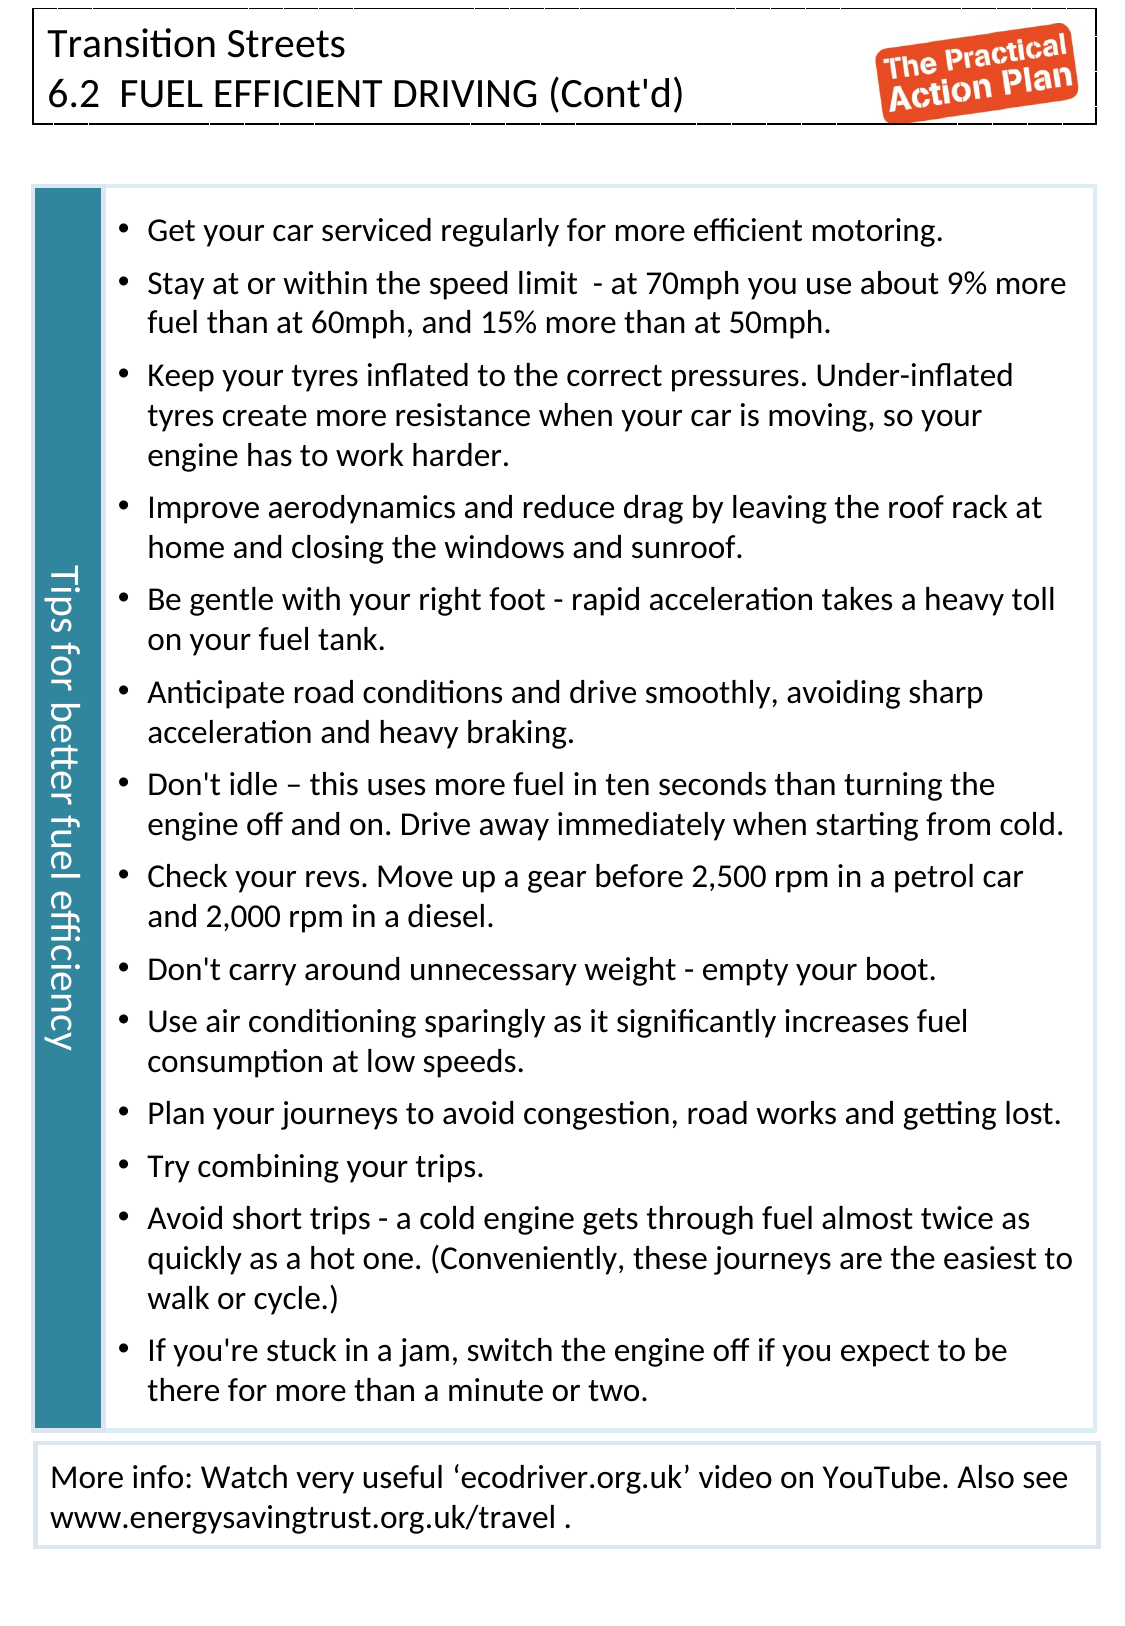

Transition Streets
6.2 FUEL EFFICIENT DRIVING (Cont'd)
Tips for better fuel efficiency
Get your car serviced regularly for more efficient motoring.
Stay at or within the speed limit - at 70mph you use about 9% more fuel than at 60mph, and 15% more than at 50mph.
Keep your tyres inflated to the correct pressures. Under-inflated tyres create more resistance when your car is moving, so your engine has to work harder.
Improve aerodynamics and reduce drag by leaving the roof rack at home and closing the windows and sunroof.
Be gentle with your right foot - rapid acceleration takes a heavy toll on your fuel tank.
Anticipate road conditions and drive smoothly, avoiding sharp acceleration and heavy braking.
Don't idle – this uses more fuel in ten seconds than turning the engine off and on. Drive away immediately when starting from cold.
Check your revs. Move up a gear before 2,500 rpm in a petrol car and 2,000 rpm in a diesel.
Don't carry around unnecessary weight - empty your boot.
Use air conditioning sparingly as it significantly increases fuel consumption at low speeds.
Plan your journeys to avoid congestion, road works and getting lost.
Try combining your trips.
Avoid short trips - a cold engine gets through fuel almost twice as quickly as a hot one. (Conveniently, these journeys are the easiest to walk or cycle.)
If you're stuck in a jam, switch the engine off if you expect to be there for more than a minute or two.
More info: Watch very useful ‘ecodriver.org.uk’ video on YouTube. Also see www.energysavingtrust.org.uk/travel .